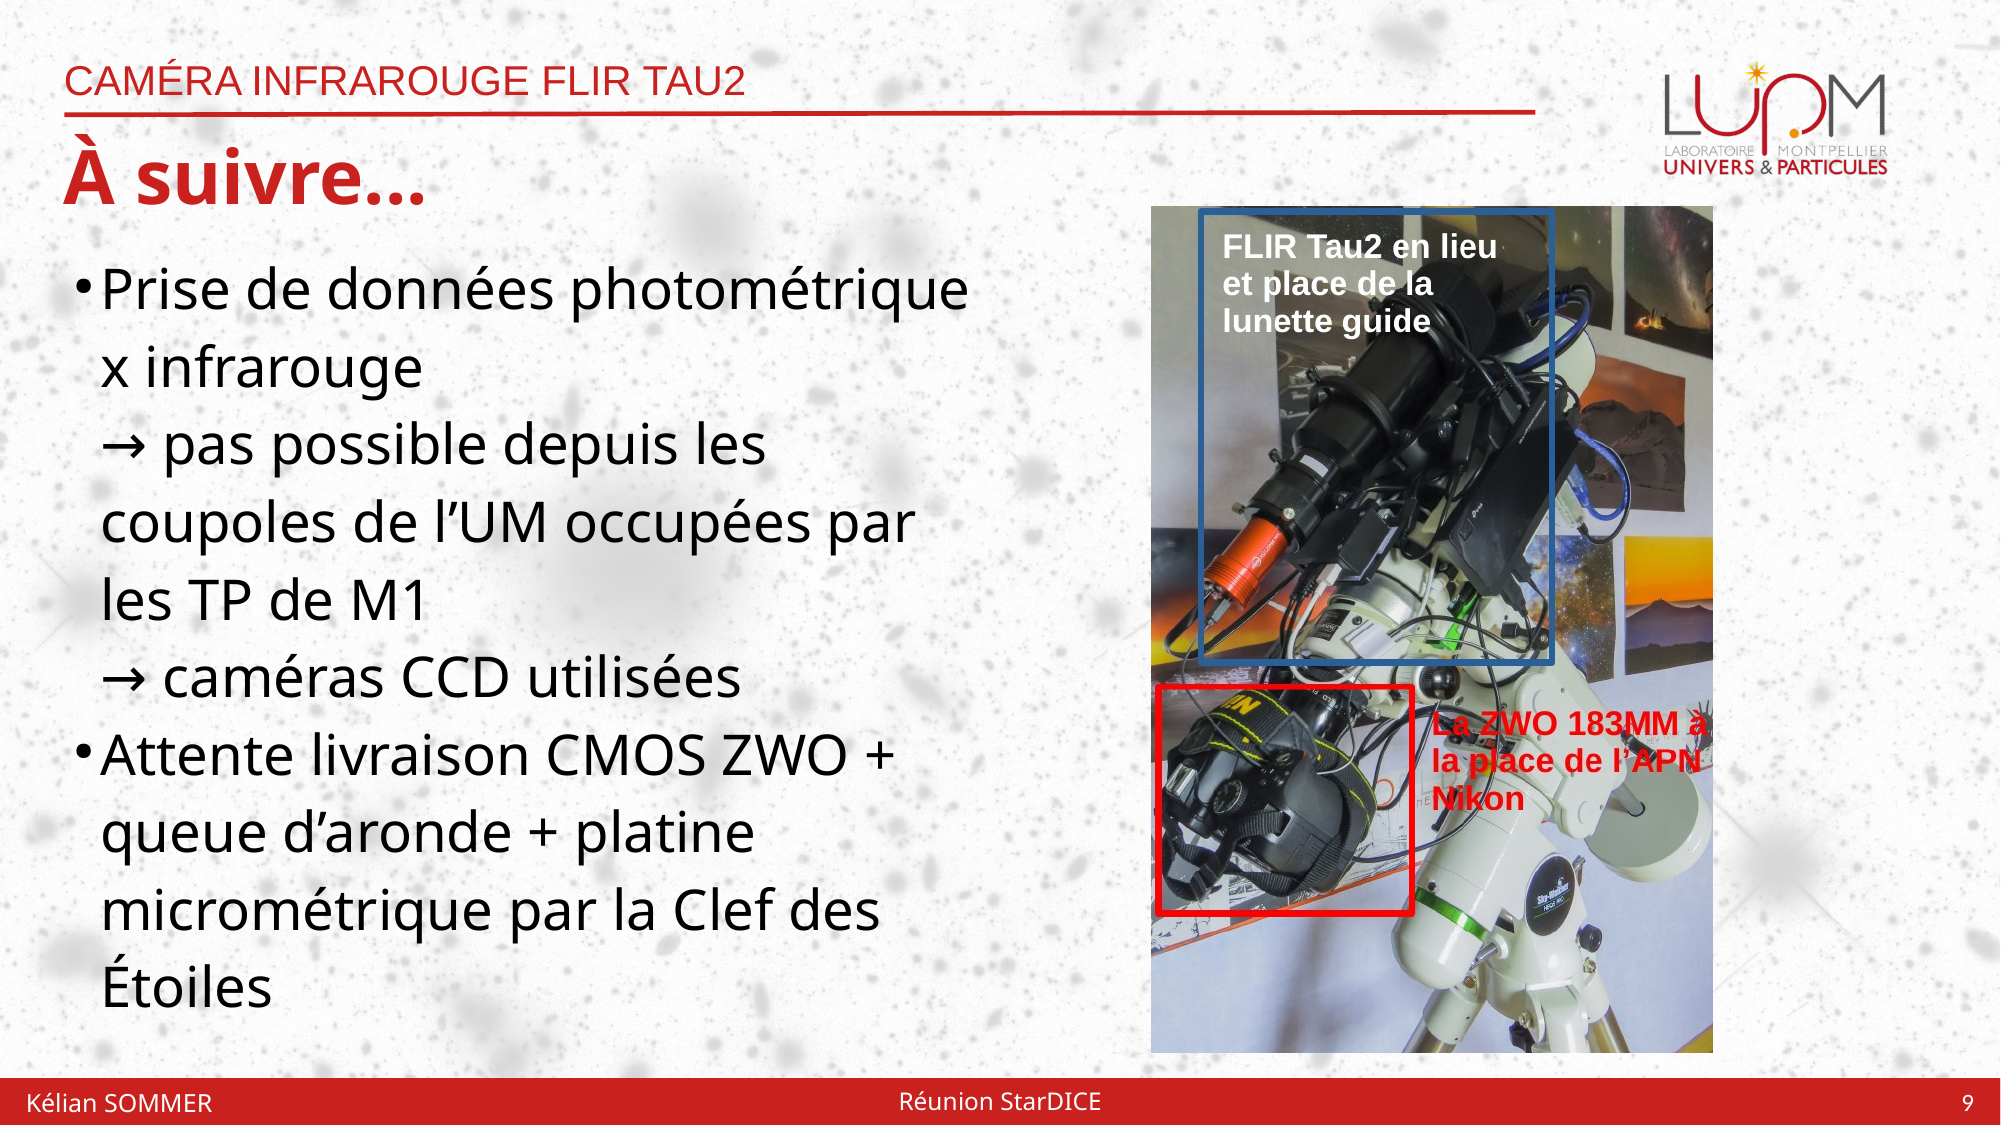

CAMÉRA INFRAROUGE FLIR TAU2
# À suivre...
Prise de données photométrique x infrarouge
→ pas possible depuis les coupoles de l’UM occupées par les TP de M1
→ caméras CCD utilisées
Attente livraison CMOS ZWO + queue d’aronde + platine micrométrique par la Clef des Étoiles
Réunion StarDICE
Kélian SOMMER